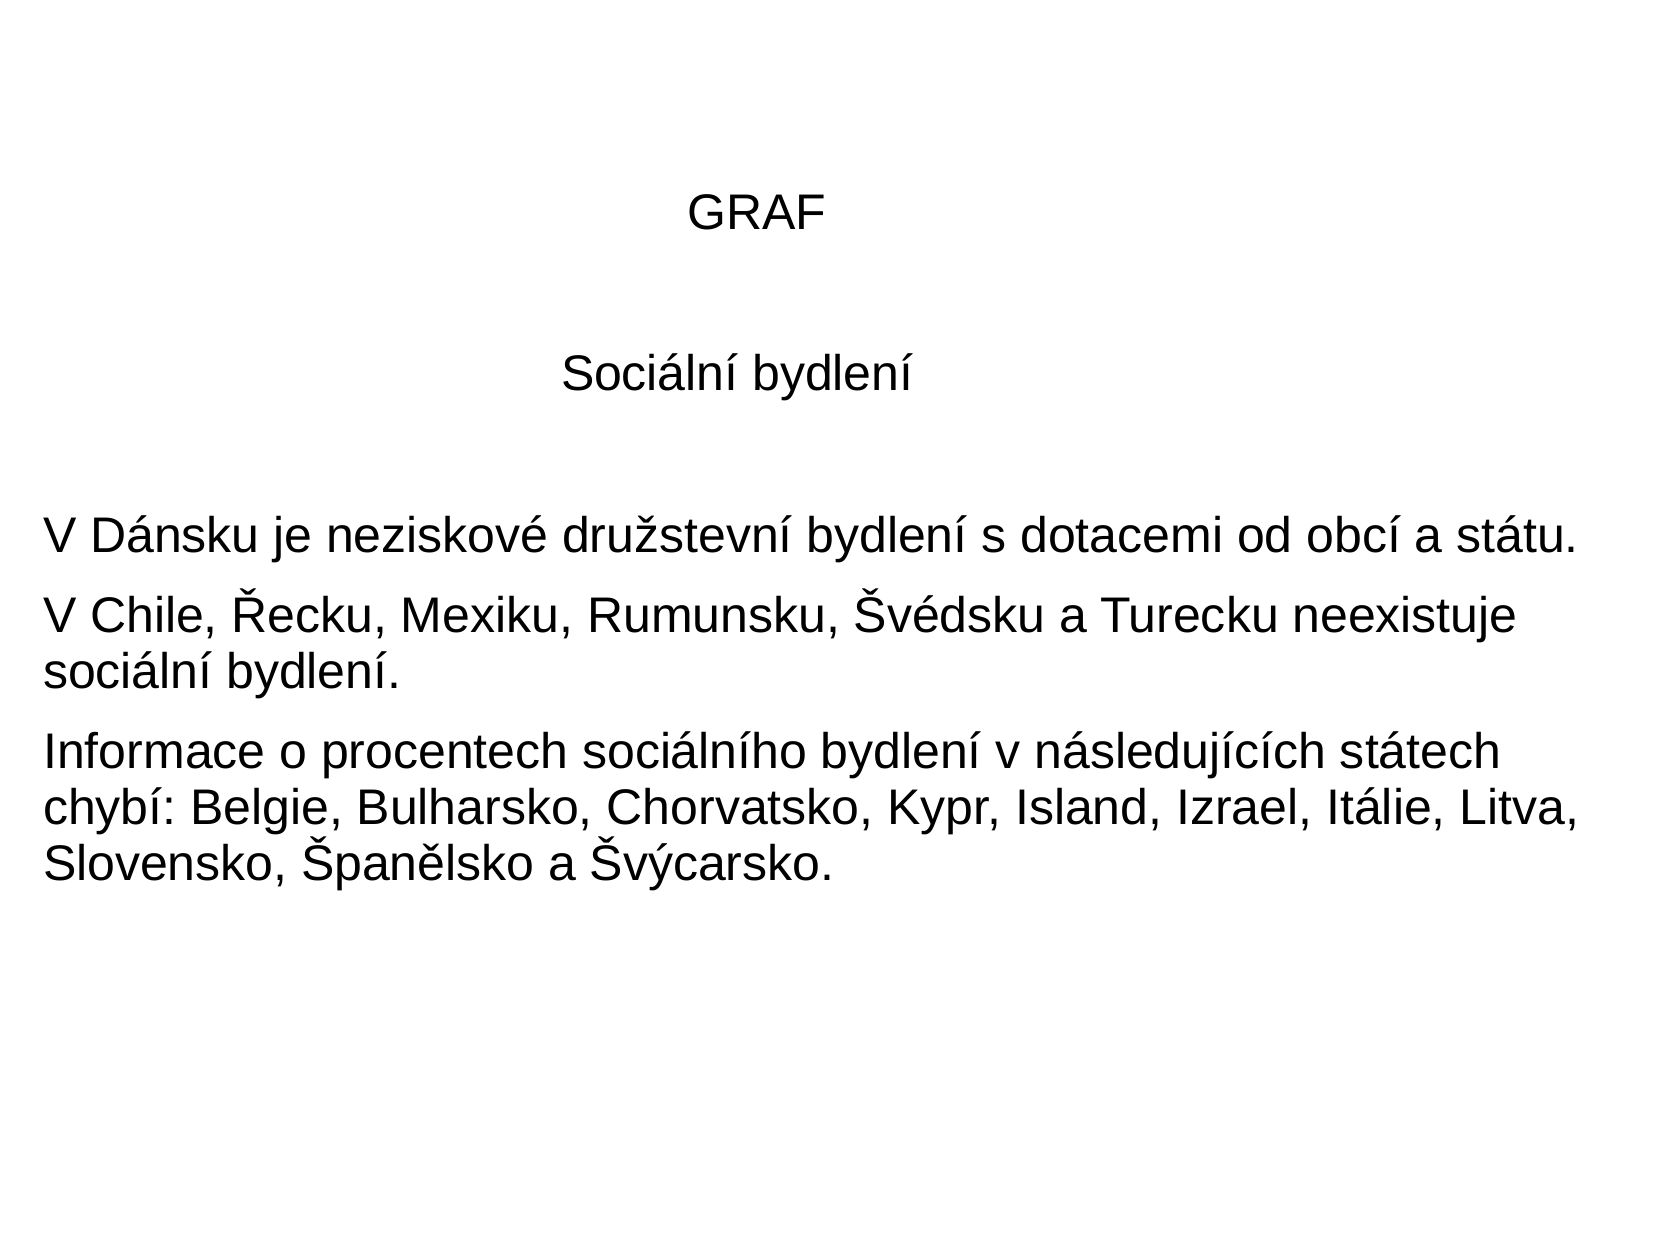

GRAF
 Sociální bydlení
V Dánsku je neziskové družstevní bydlení s dotacemi od obcí a státu.
V Chile, Řecku, Mexiku, Rumunsku, Švédsku a Turecku neexistuje sociální bydlení.
Informace o procentech sociálního bydlení v následujících státech chybí: Belgie, Bulharsko, Chorvatsko, Kypr, Island, Izrael, Itálie, Litva, Slovensko, Španělsko a Švýcarsko.